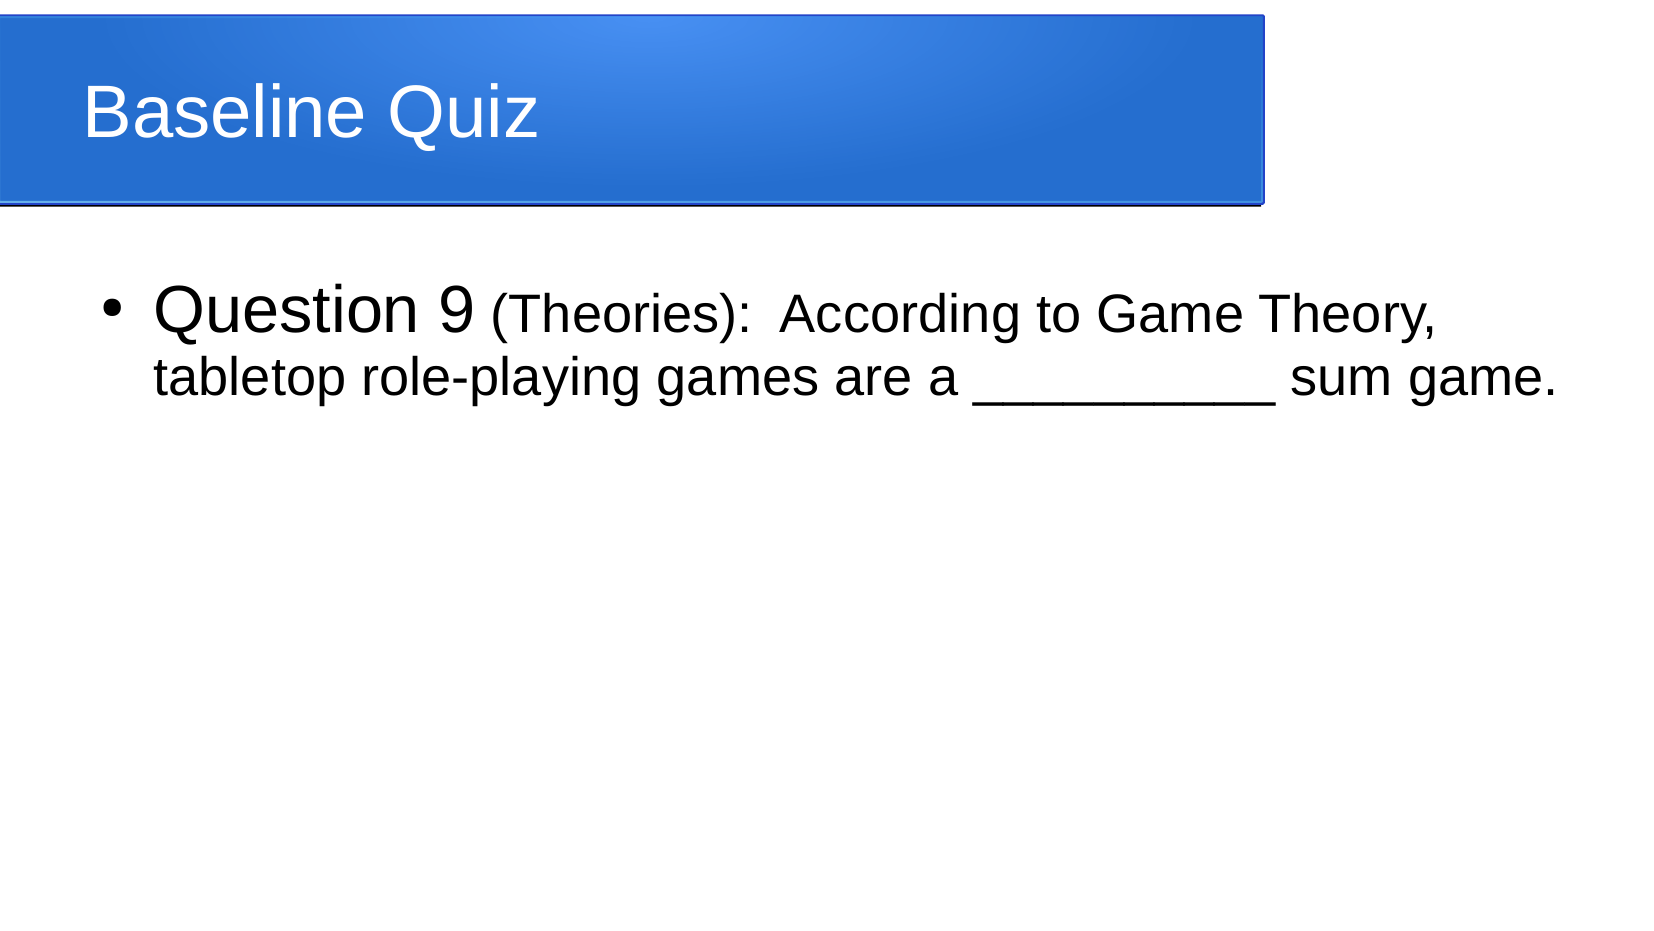

# Baseline Quiz
Question 9 (Theories): According to Game Theory, tabletop role-playing games are a __________ sum game.